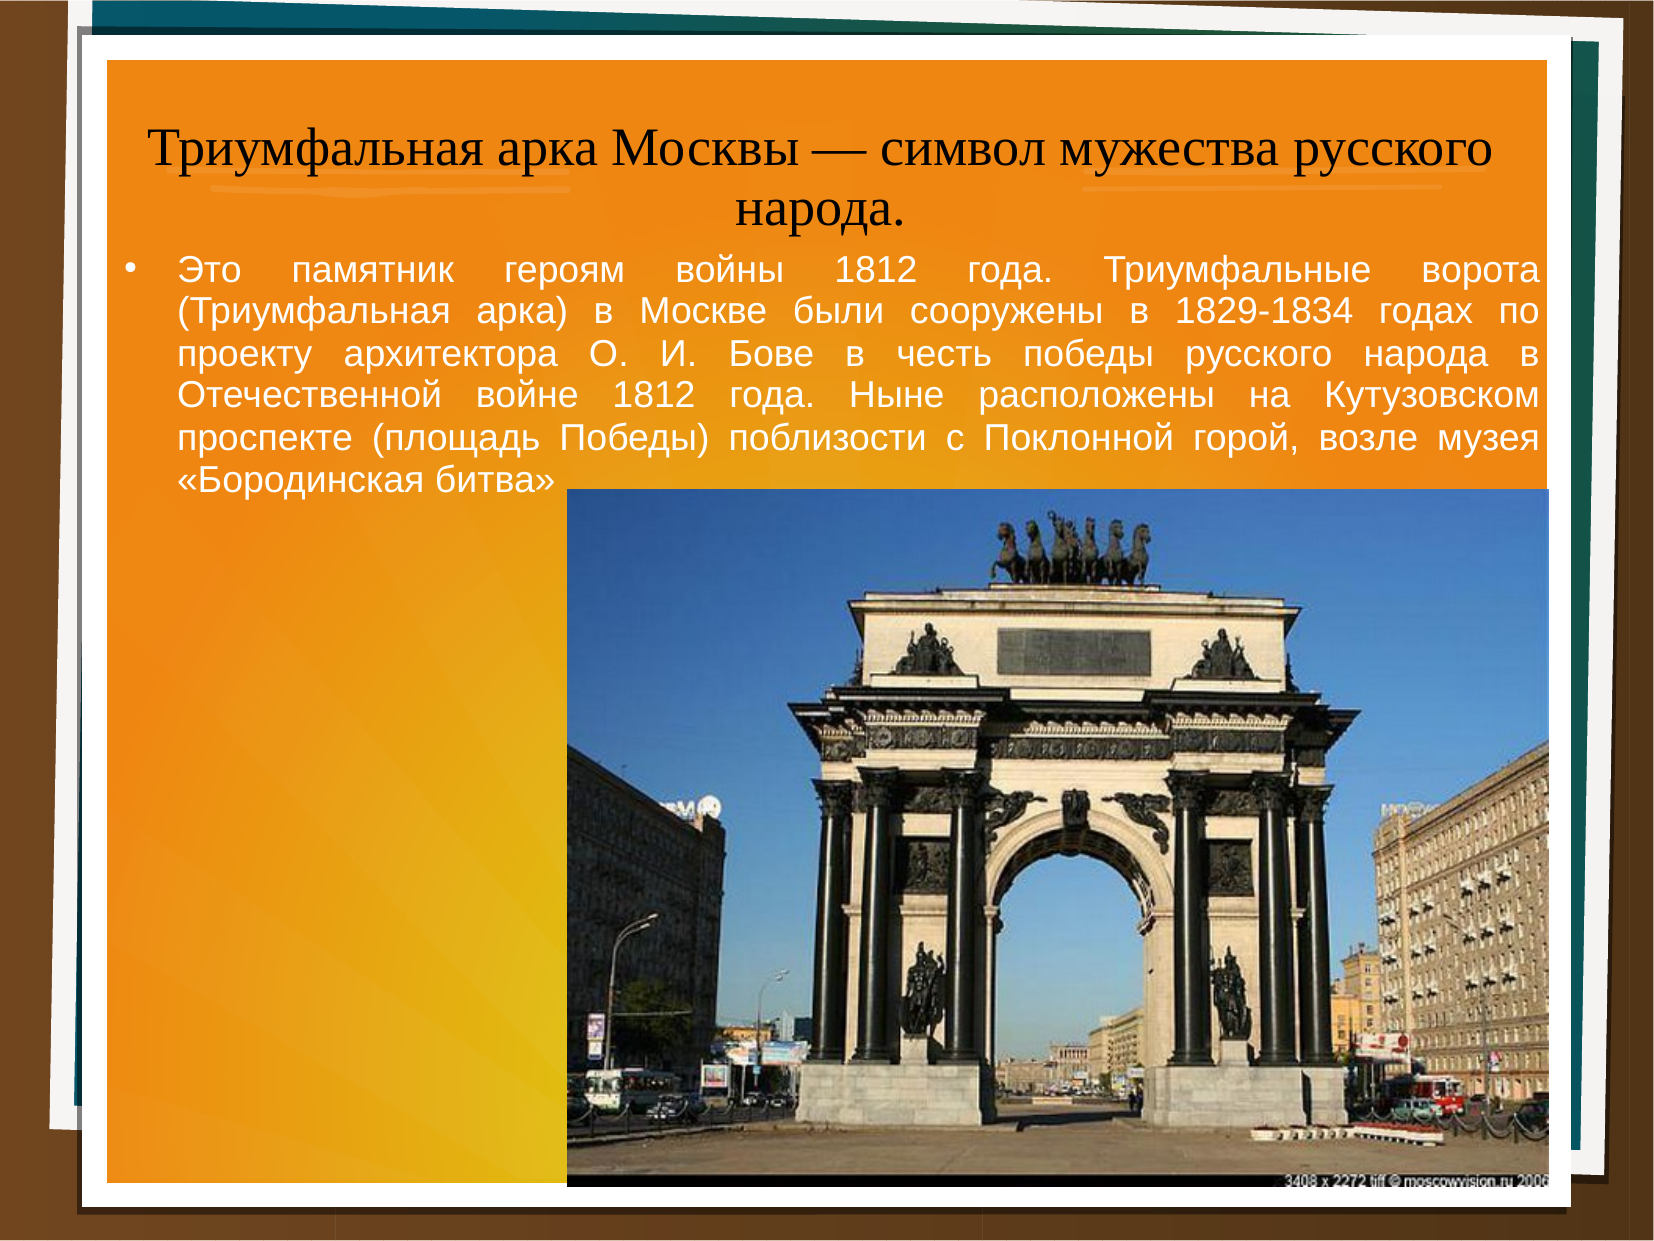

# Триумфальная арка Москвы — символ мужества русского народа.
Это памятник героям войны 1812 года. Триумфальные ворота (Триумфальная арка) в Москве были сооружены в 1829-1834 годах по проекту архитектора О. И. Бове в честь победы русского народа в Отечественной войне 1812 года. Ныне расположены на Кутузовском проспекте (площадь Победы) поблизости с Поклонной горой, возле музея «Бородинская битва»